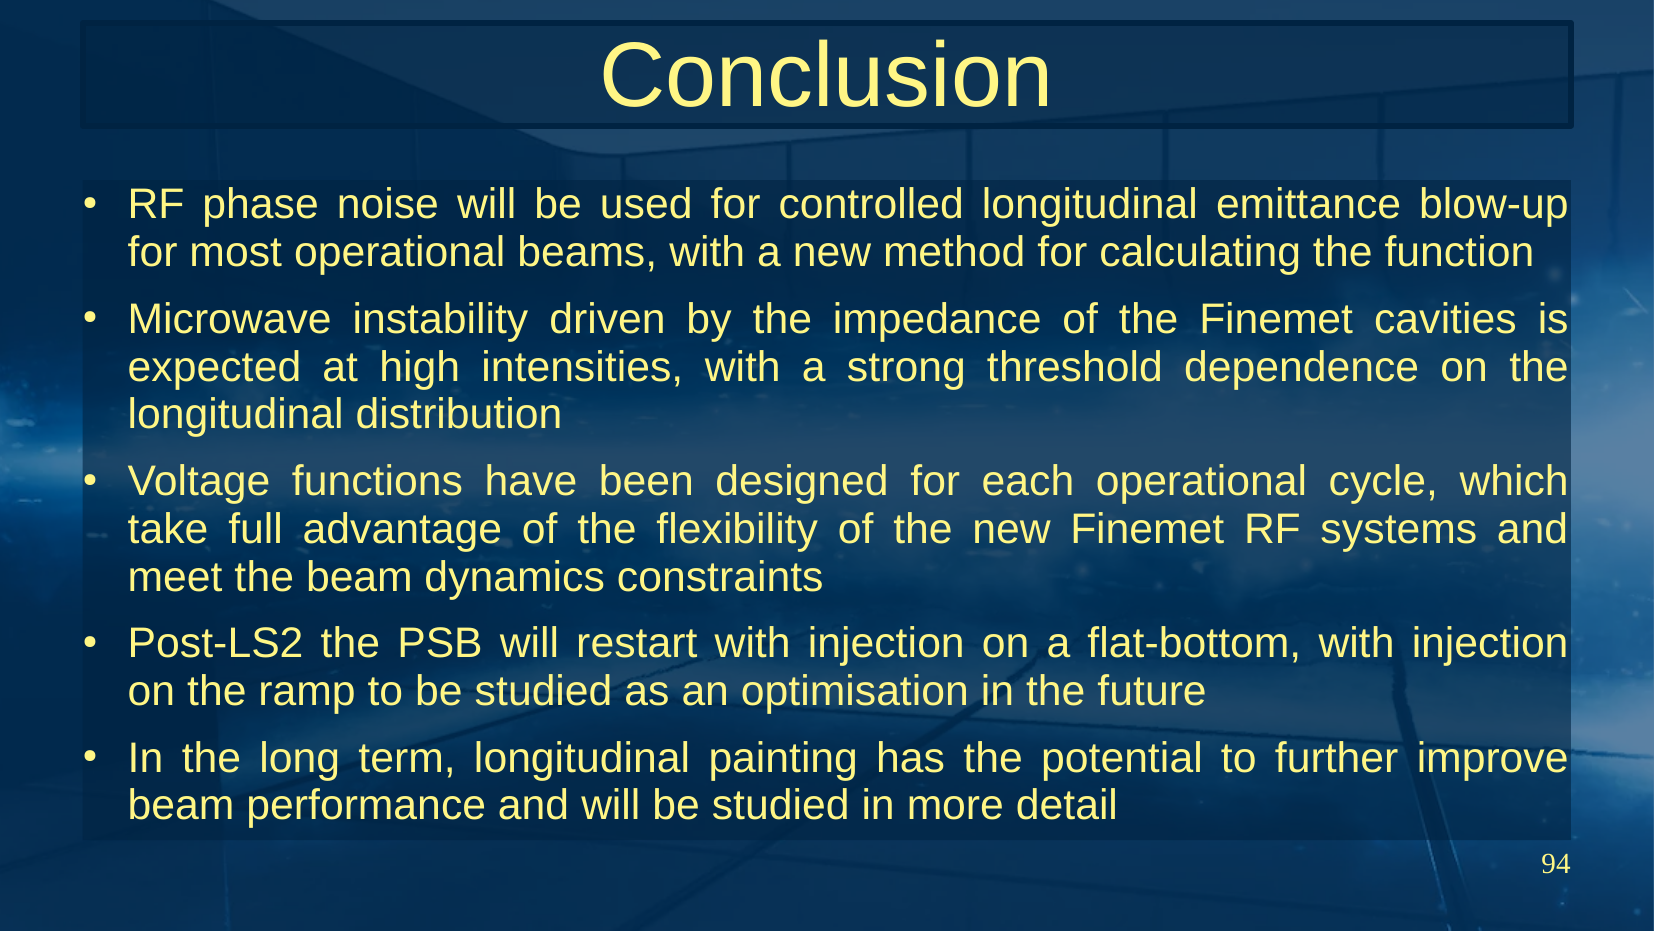

# Conclusion
RF phase noise will be used for controlled longitudinal emittance blow-up for most operational beams, with a new method for calculating the function
Microwave instability driven by the impedance of the Finemet cavities is expected at high intensities, with a strong threshold dependence on the longitudinal distribution
Voltage functions have been designed for each operational cycle, which take full advantage of the flexibility of the new Finemet RF systems and meet the beam dynamics constraints
Post-LS2 the PSB will restart with injection on a flat-bottom, with injection on the ramp to be studied as an optimisation in the future
In the long term, longitudinal painting has the potential to further improve beam performance and will be studied in more detail
94